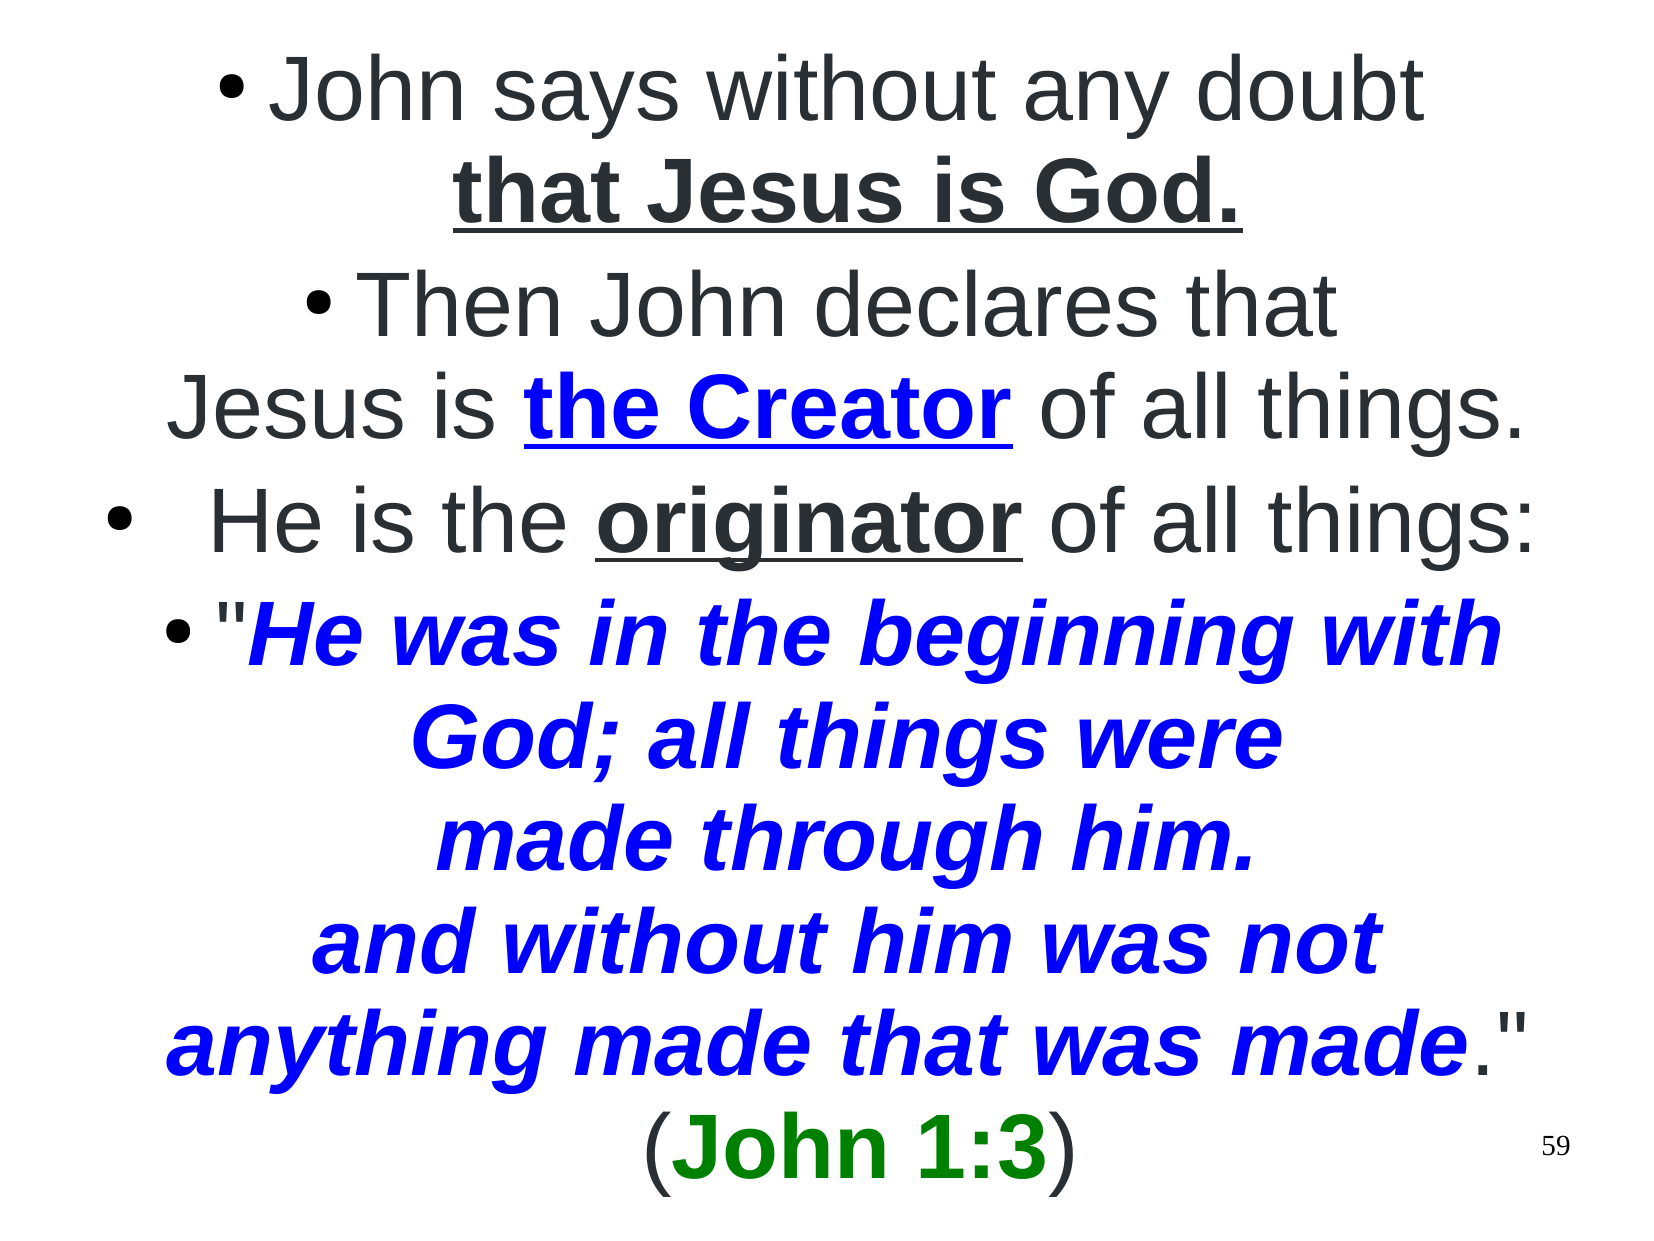

# John says without any doubt that Jesus is God.
Then John declares that
Jesus is the Creator of all things.
 He is the originator of all things:
"He was in the beginning with God; all things were
made through him.
and without him was not
anything made that was made."
(John 1:3)
59